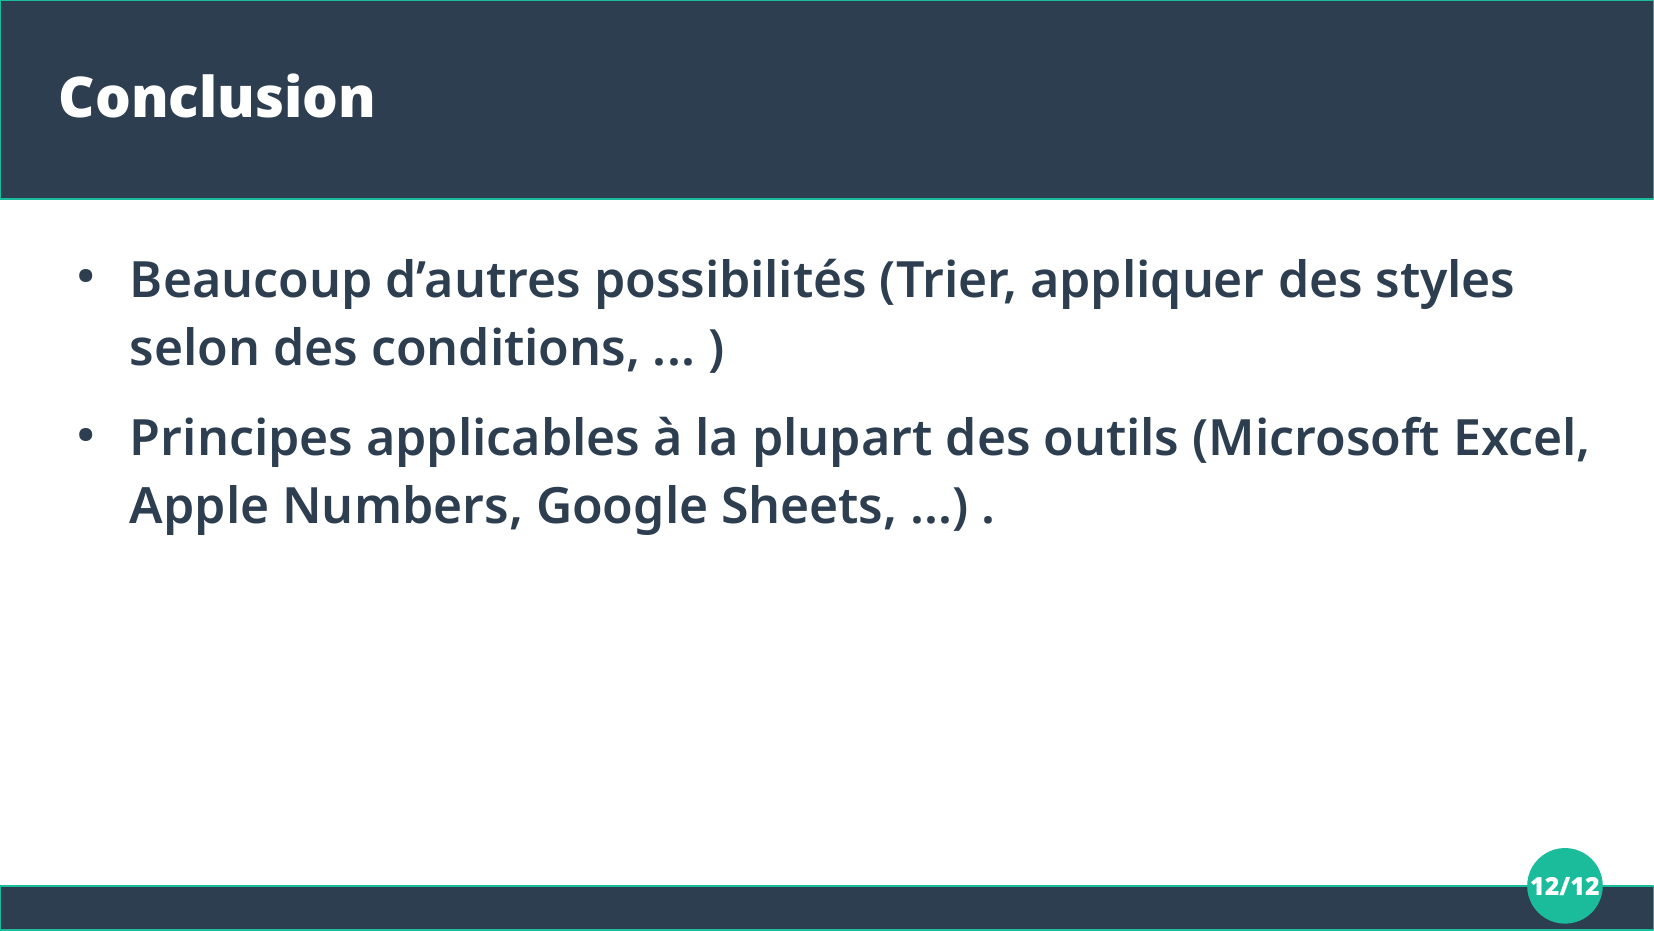

# Conclusion
Beaucoup d’autres possibilités (Trier, appliquer des styles selon des conditions, ... )
Principes applicables à la plupart des outils (Microsoft Excel, Apple Numbers, Google Sheets, ...) .
12